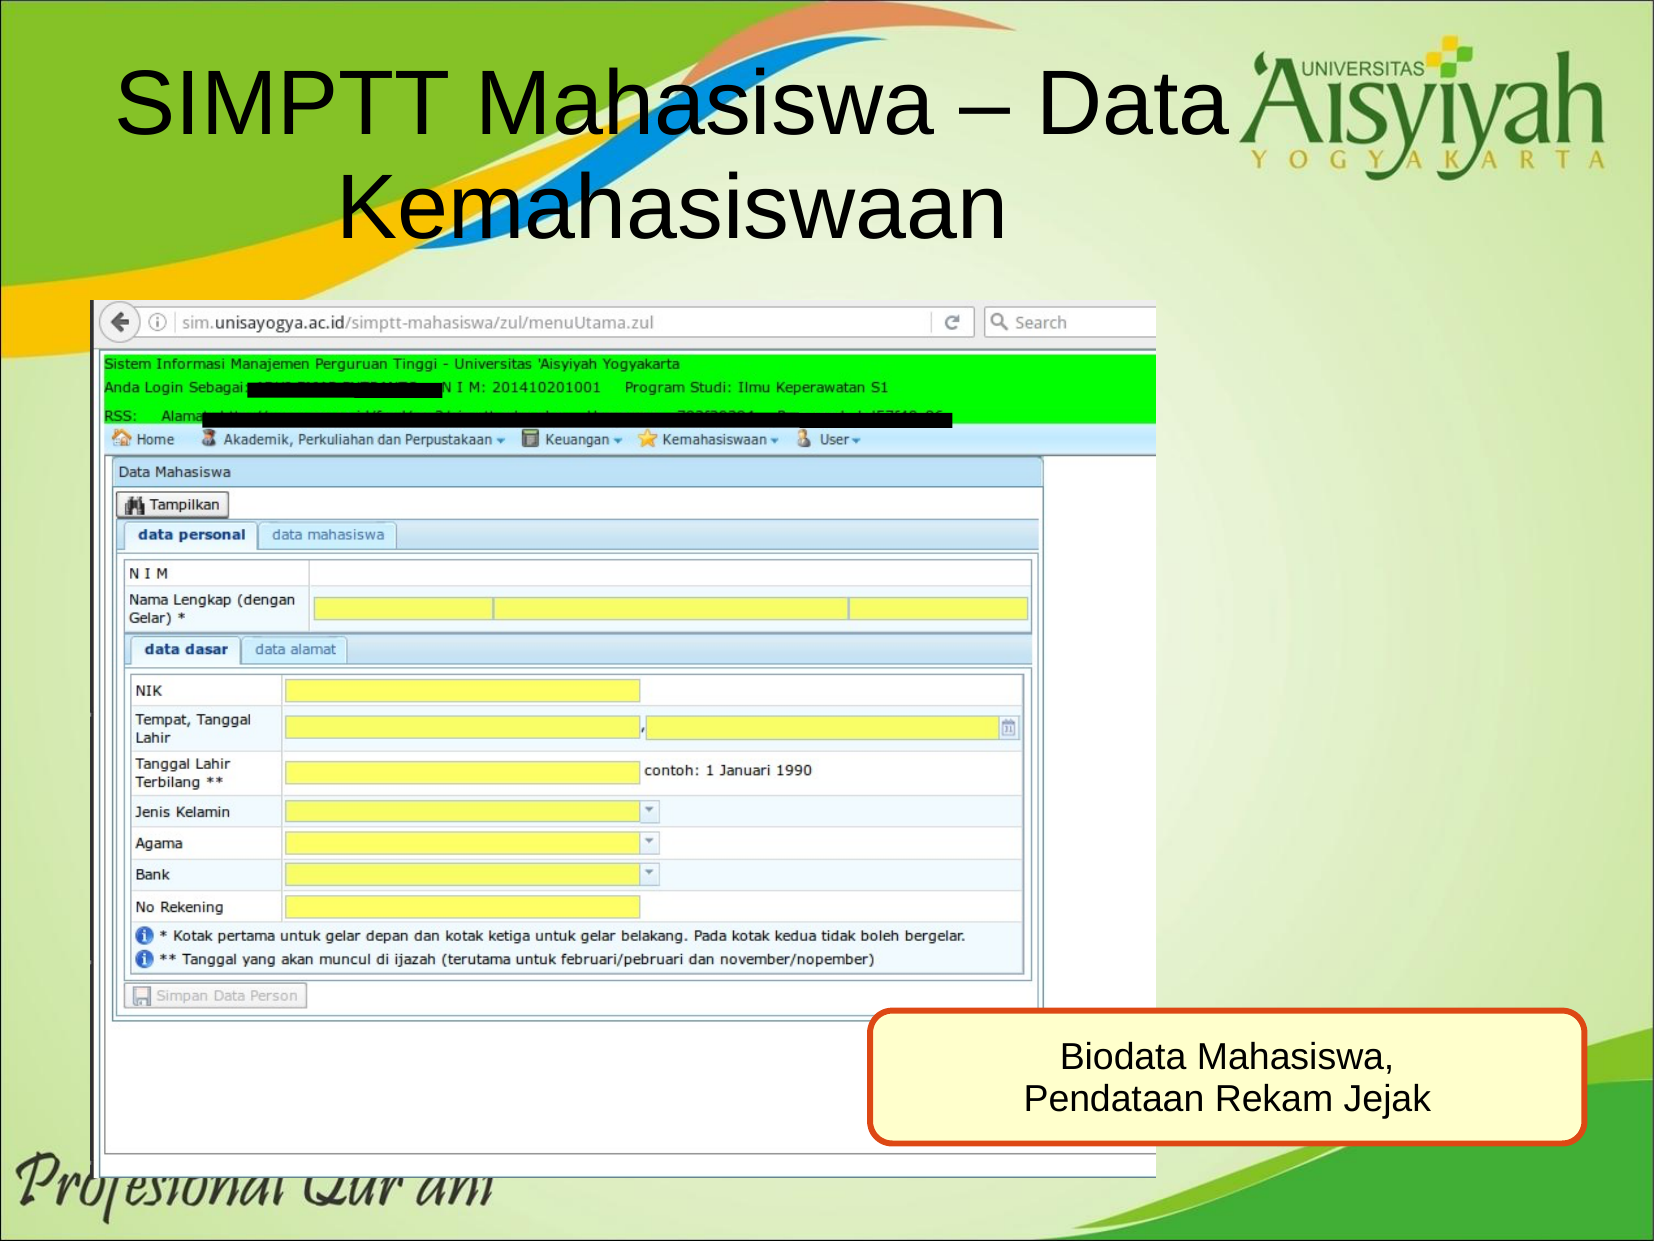

SIMPTT Mahasiswa – Data Kemahasiswaan
Biodata Mahasiswa,
Pendataan Rekam Jejak